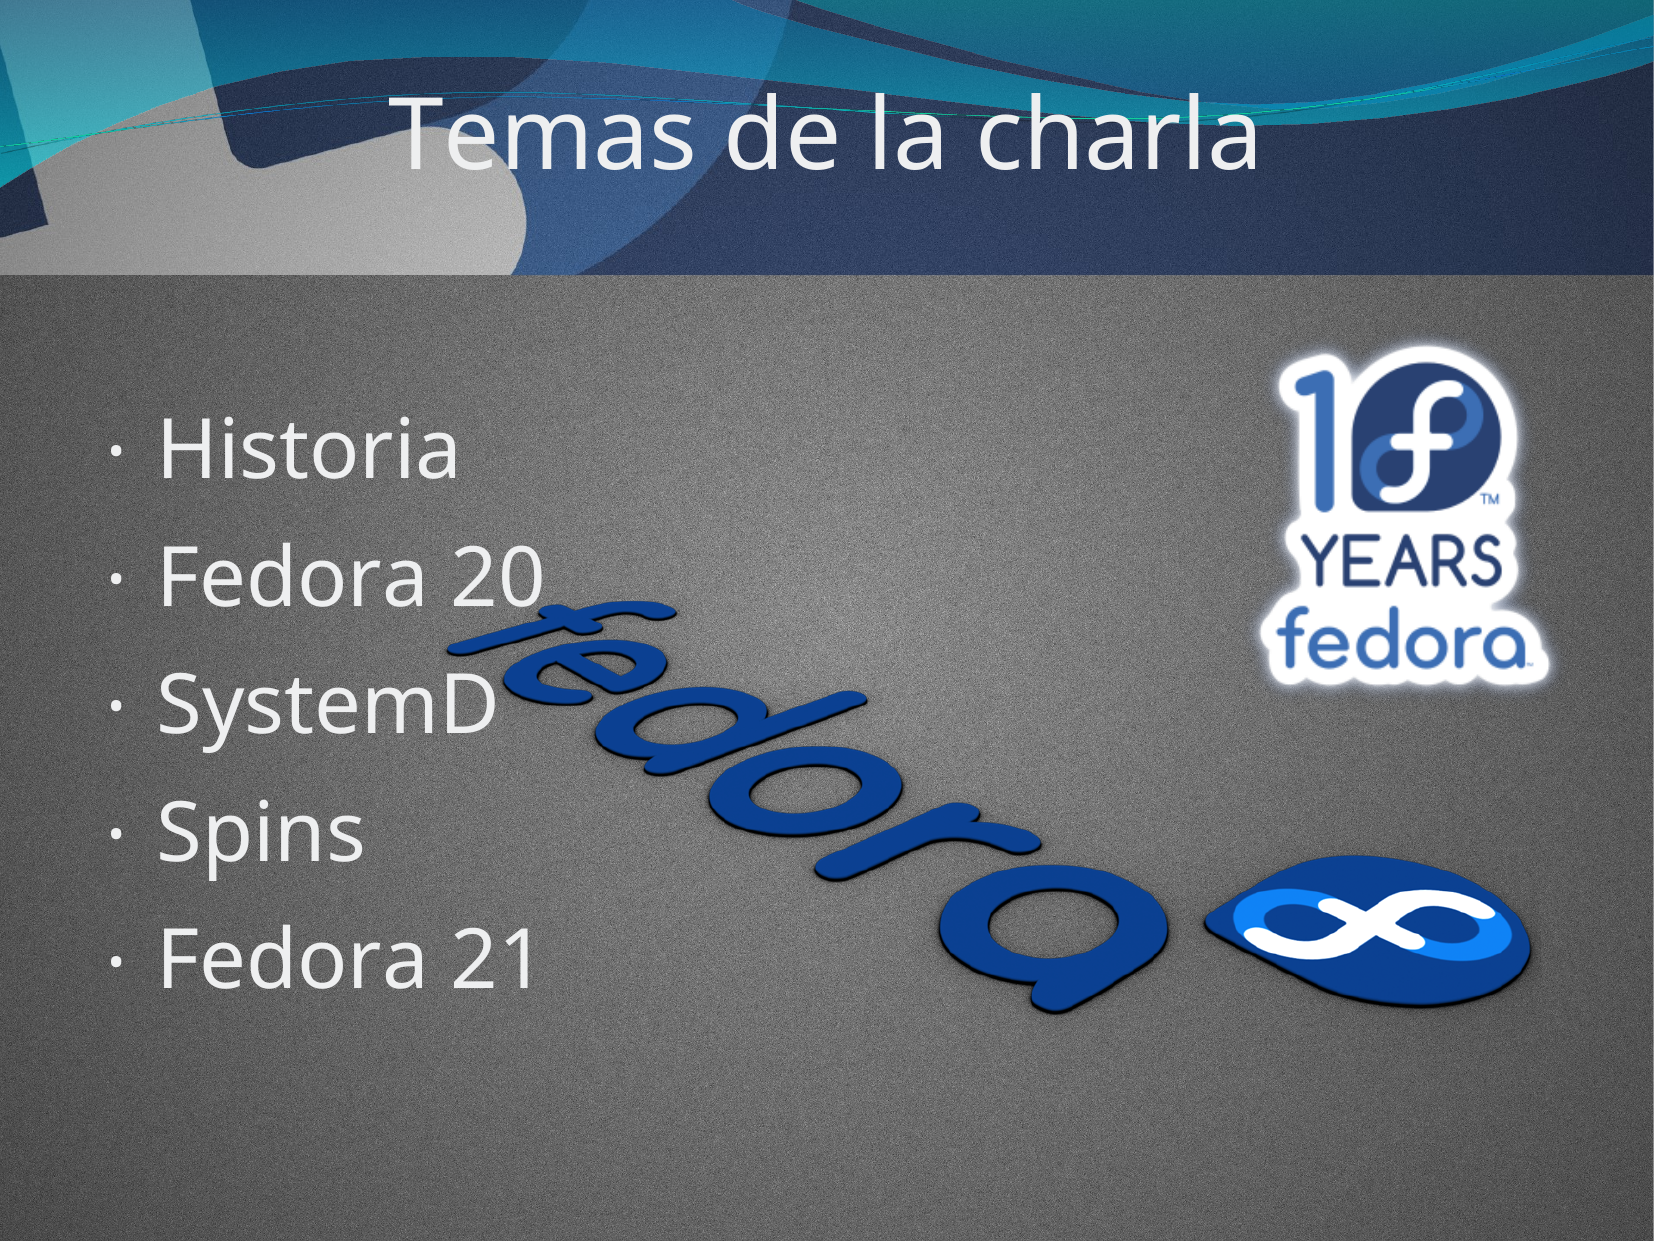

Temas de la charla
Historia
Fedora 20
SystemD
Spins
Fedora 21